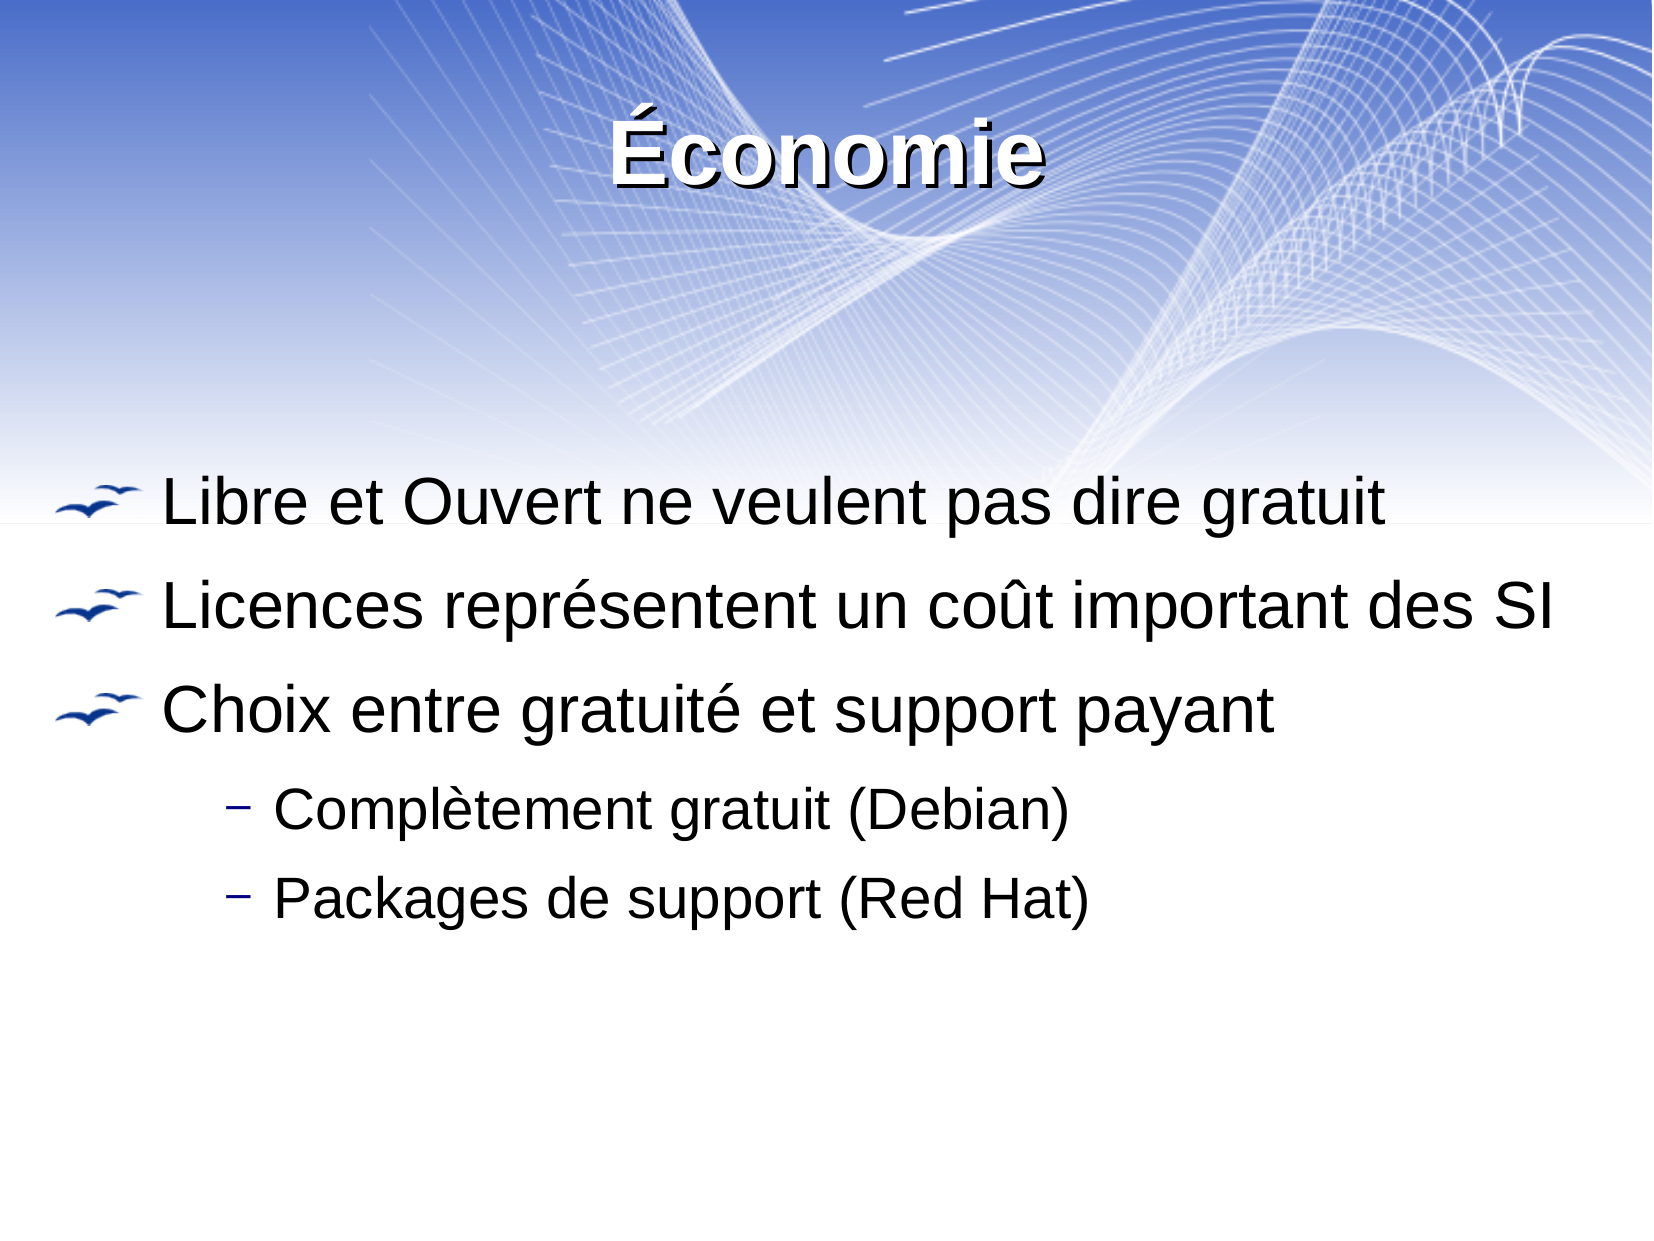

# Économie
 Libre et Ouvert ne veulent pas dire gratuit
 Licences représentent un coût important des SI
 Choix entre gratuité et support payant
Complètement gratuit (Debian)
Packages de support (Red Hat)